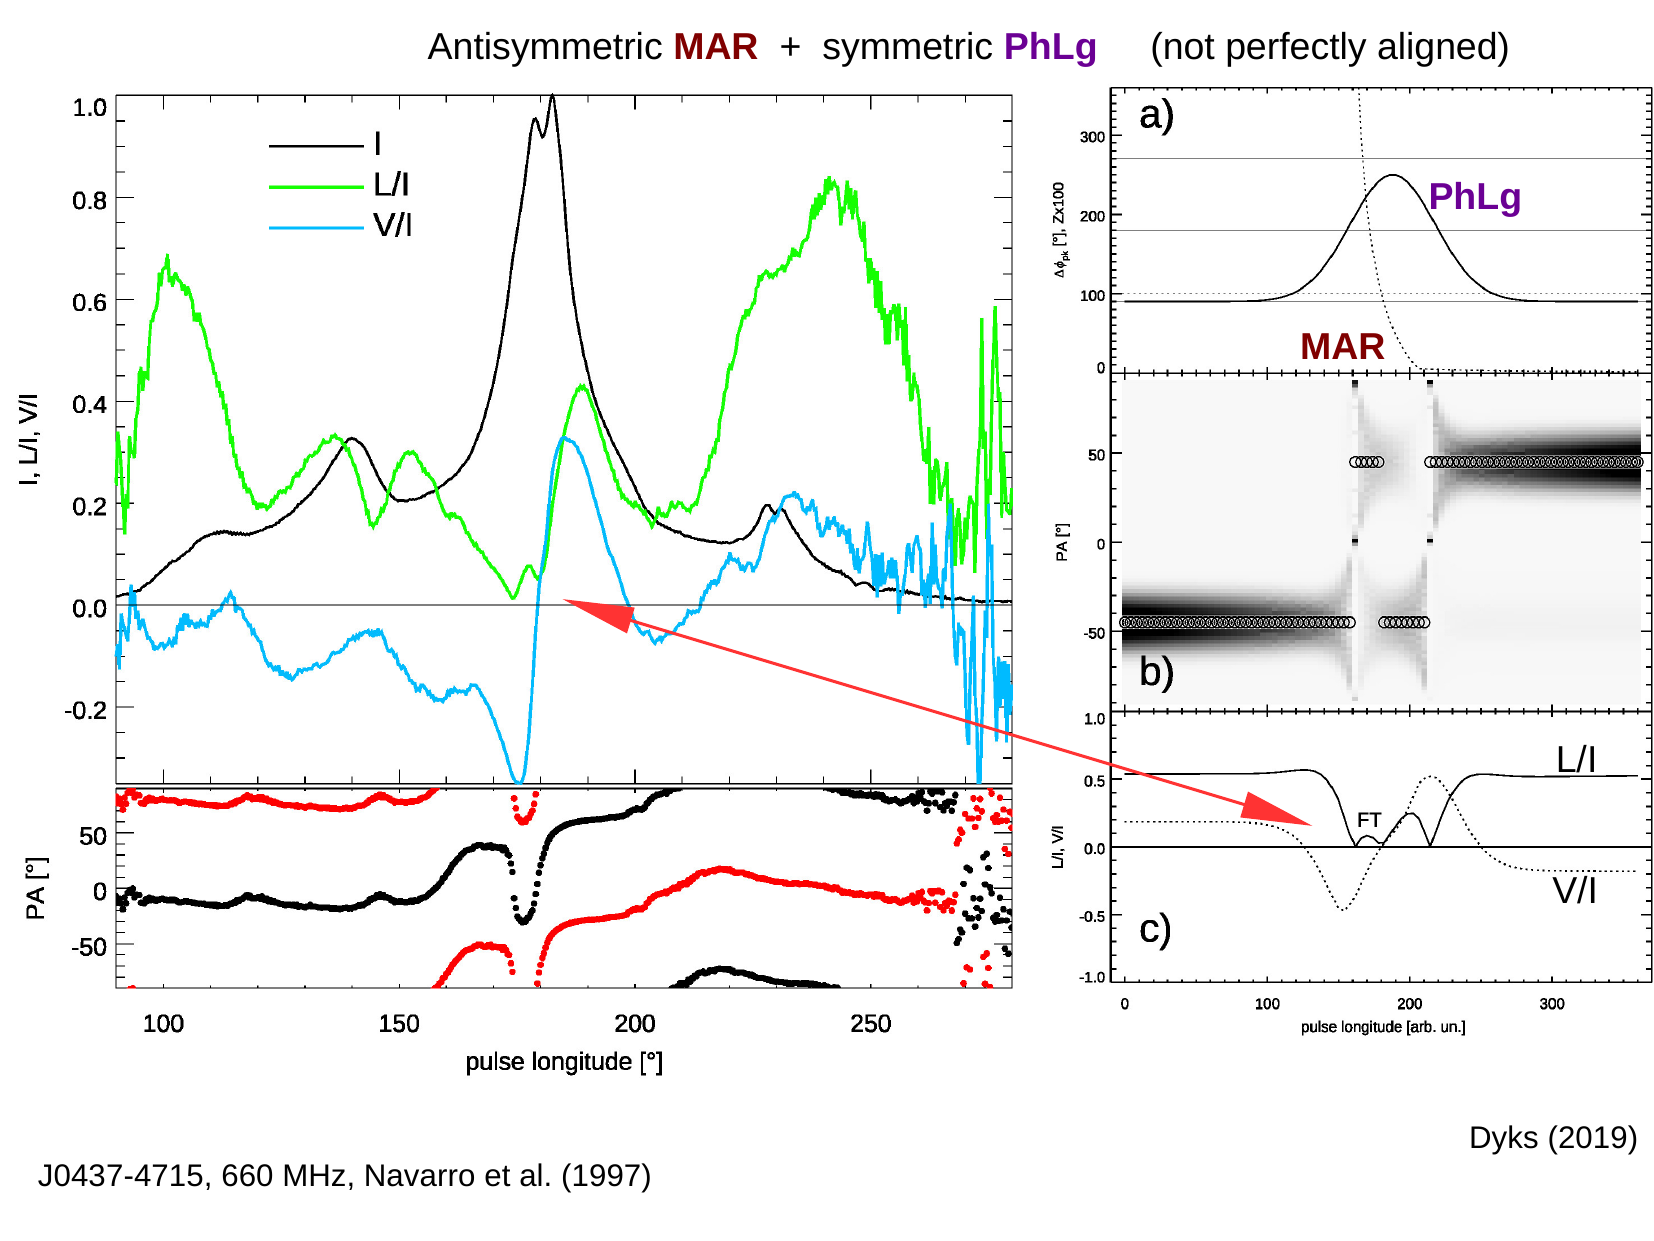

Antisymmetric MAR + symmetric PhLg (not perfectly aligned)
PhLg
 MAR
L/I
V/I
Dyks (2019)
J0437-4715, 660 MHz, Navarro et al. (1997)